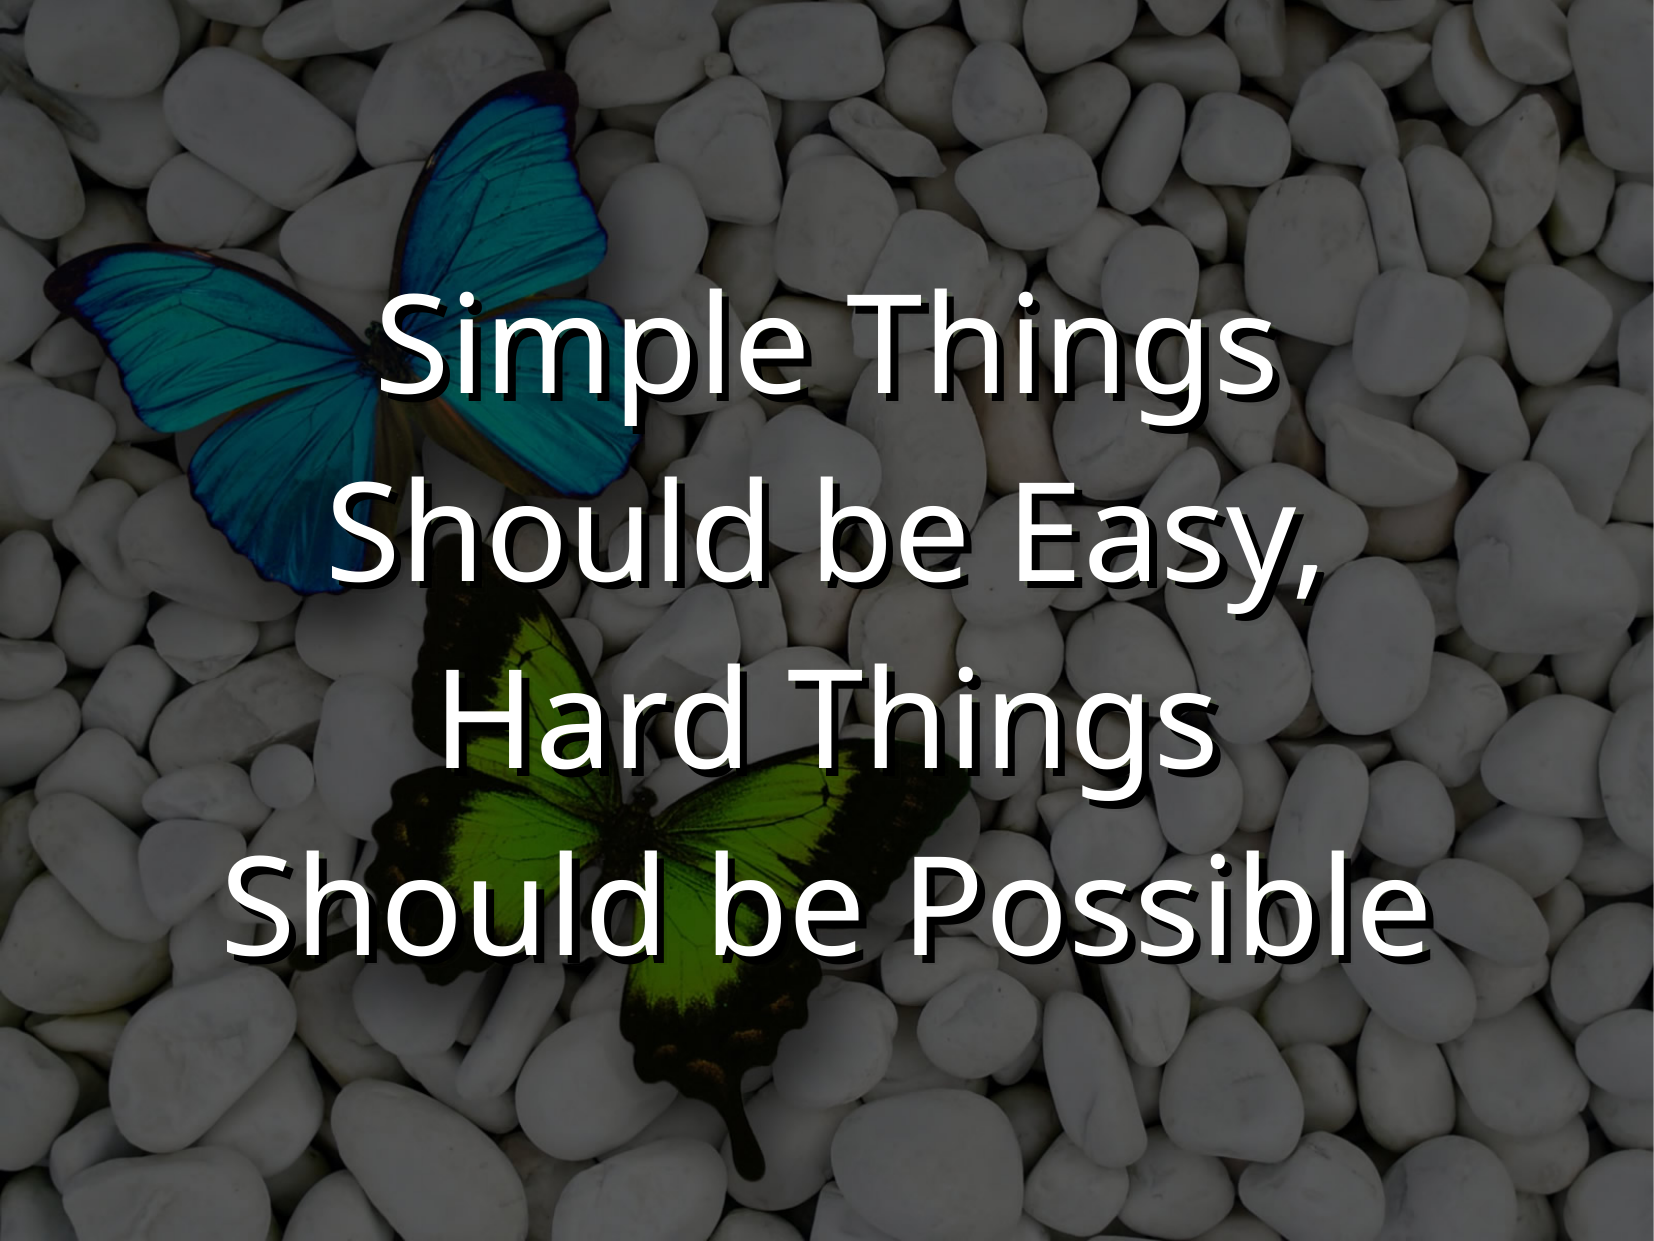

#
Simple Things
Should be Easy,
Hard Things
Should be Possible